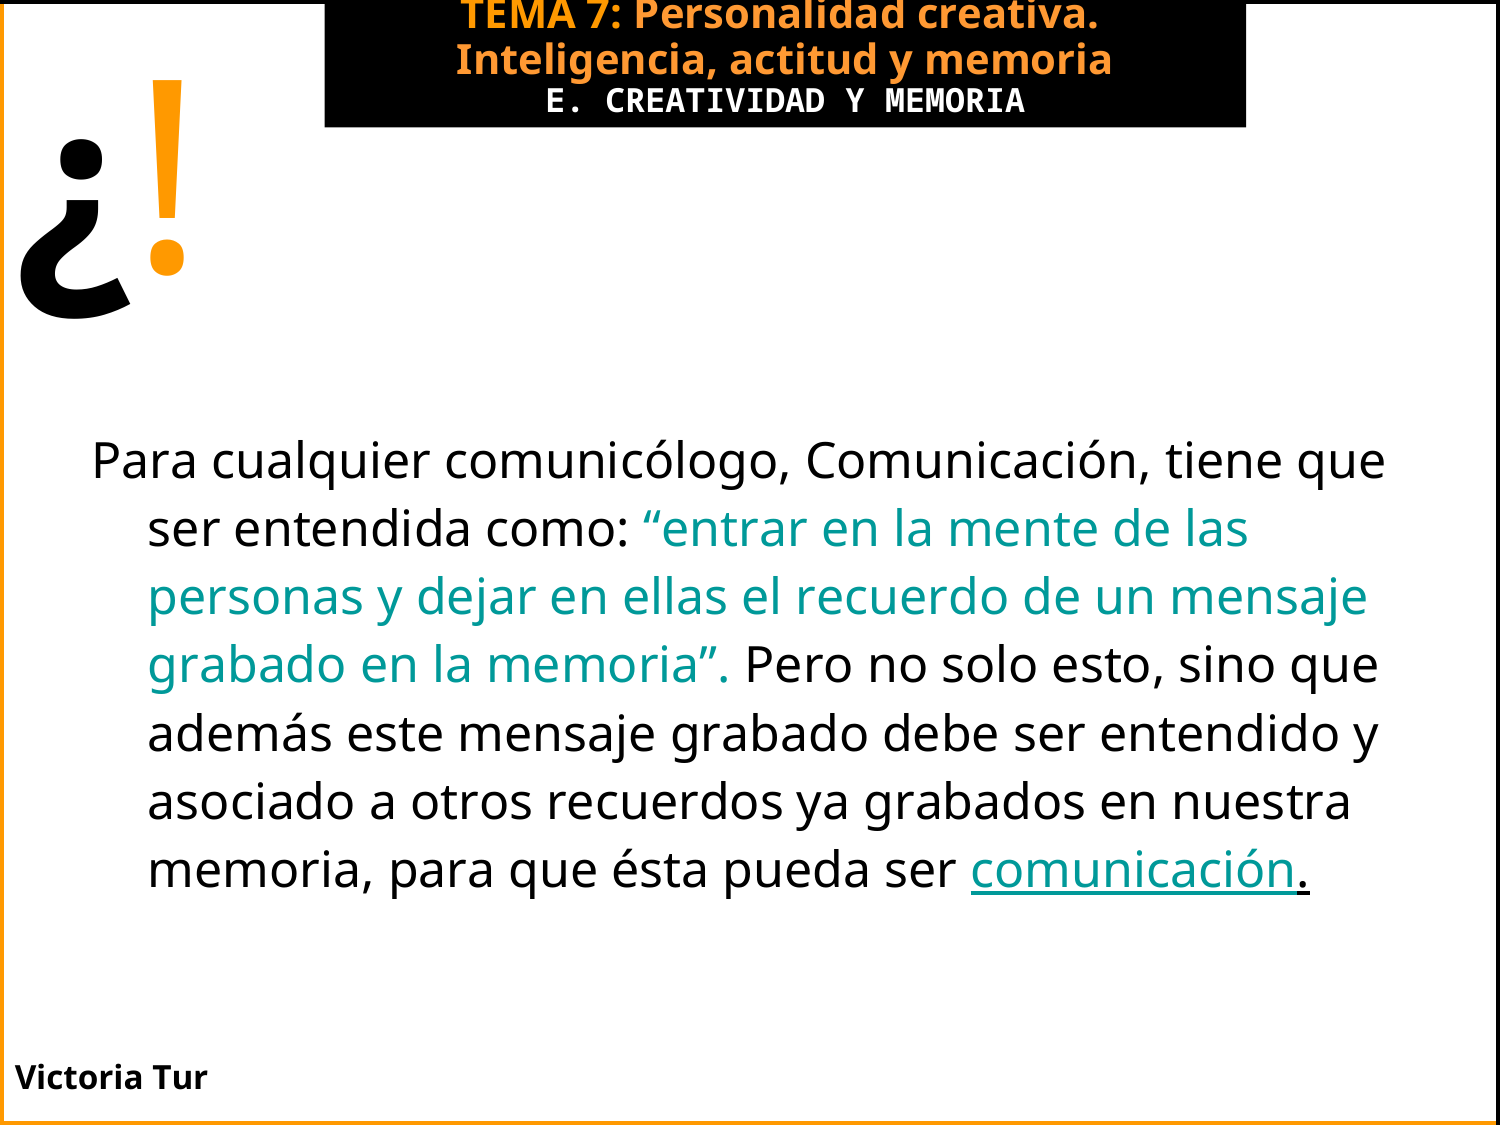

#
Para cualquier comunicólogo, Comunicación, tiene que ser entendida como: “entrar en la mente de las personas y dejar en ellas el recuerdo de un mensaje grabado en la memoria”. Pero no solo esto, sino que además este mensaje grabado debe ser entendido y asociado a otros recuerdos ya grabados en nuestra memoria, para que ésta pueda ser comunicación.